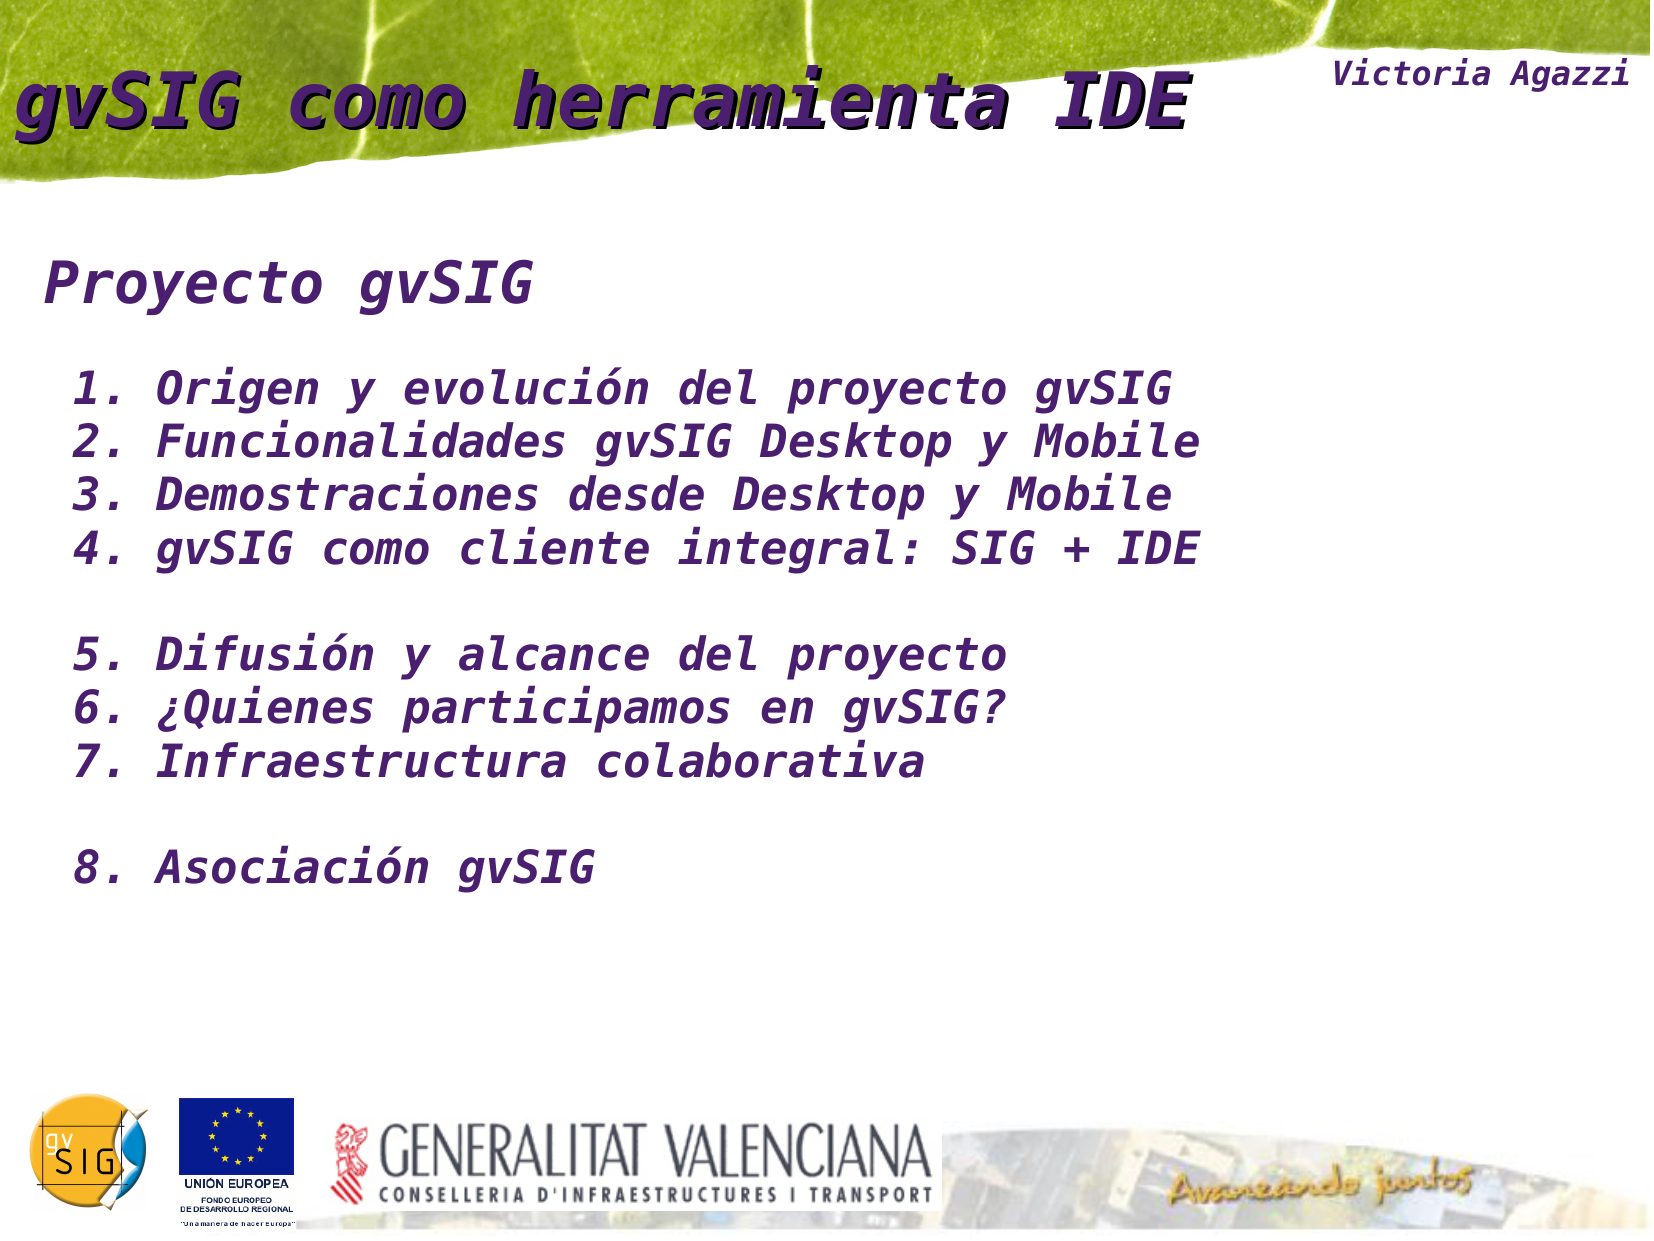

gvSIG como herramienta IDE
Victoria Agazzi
Proyecto gvSIG
1. Origen y evolución del proyecto gvSIG
2. Funcionalidades gvSIG Desktop y Mobile
3. Demostraciones desde Desktop y Mobile
4. gvSIG como cliente integral: SIG + IDE
5. Difusión y alcance del proyecto
6. ¿Quienes participamos en gvSIG?
7. Infraestructura colaborativa
8. Asociación gvSIG